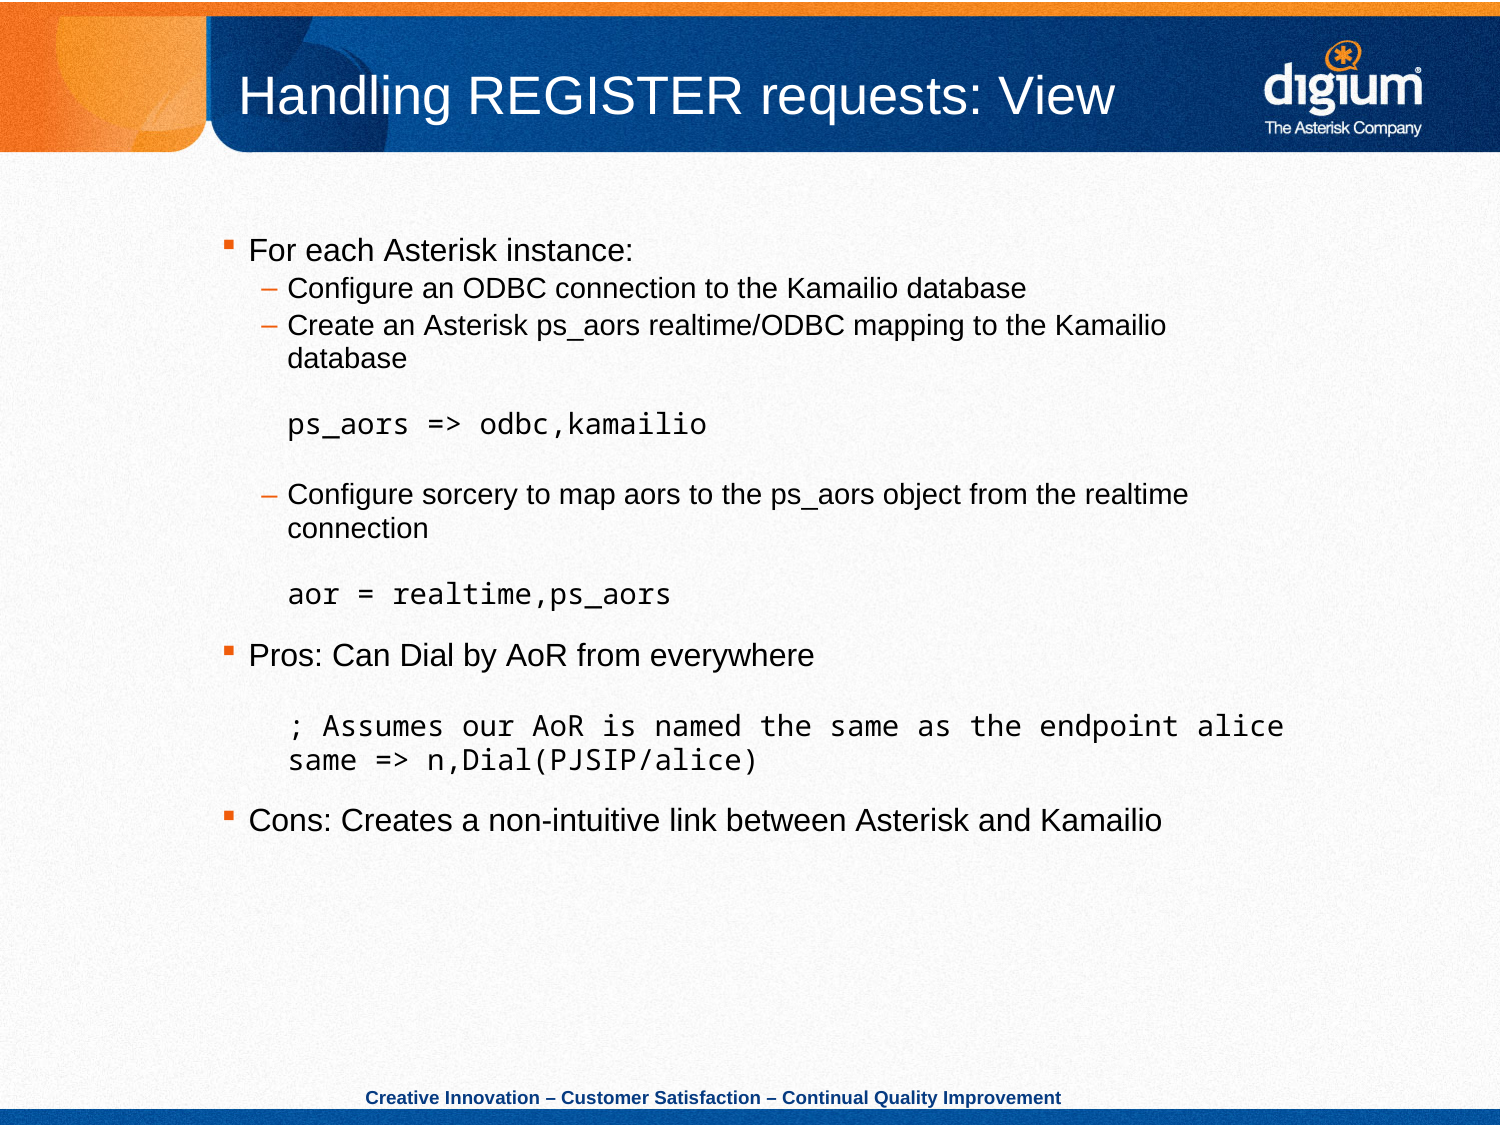

# Handling REGISTER requests: View
For each Asterisk instance:
Configure an ODBC connection to the Kamailio database
Create an Asterisk ps_aors realtime/ODBC mapping to the Kamailio database
ps_aors => odbc,kamailio
Configure sorcery to map aors to the ps_aors object from the realtime connection
aor = realtime,ps_aors
Pros: Can Dial by AoR from everywhere
; Assumes our AoR is named the same as the endpoint alice
same => n,Dial(PJSIP/alice)
Cons: Creates a non-intuitive link between Asterisk and Kamailio